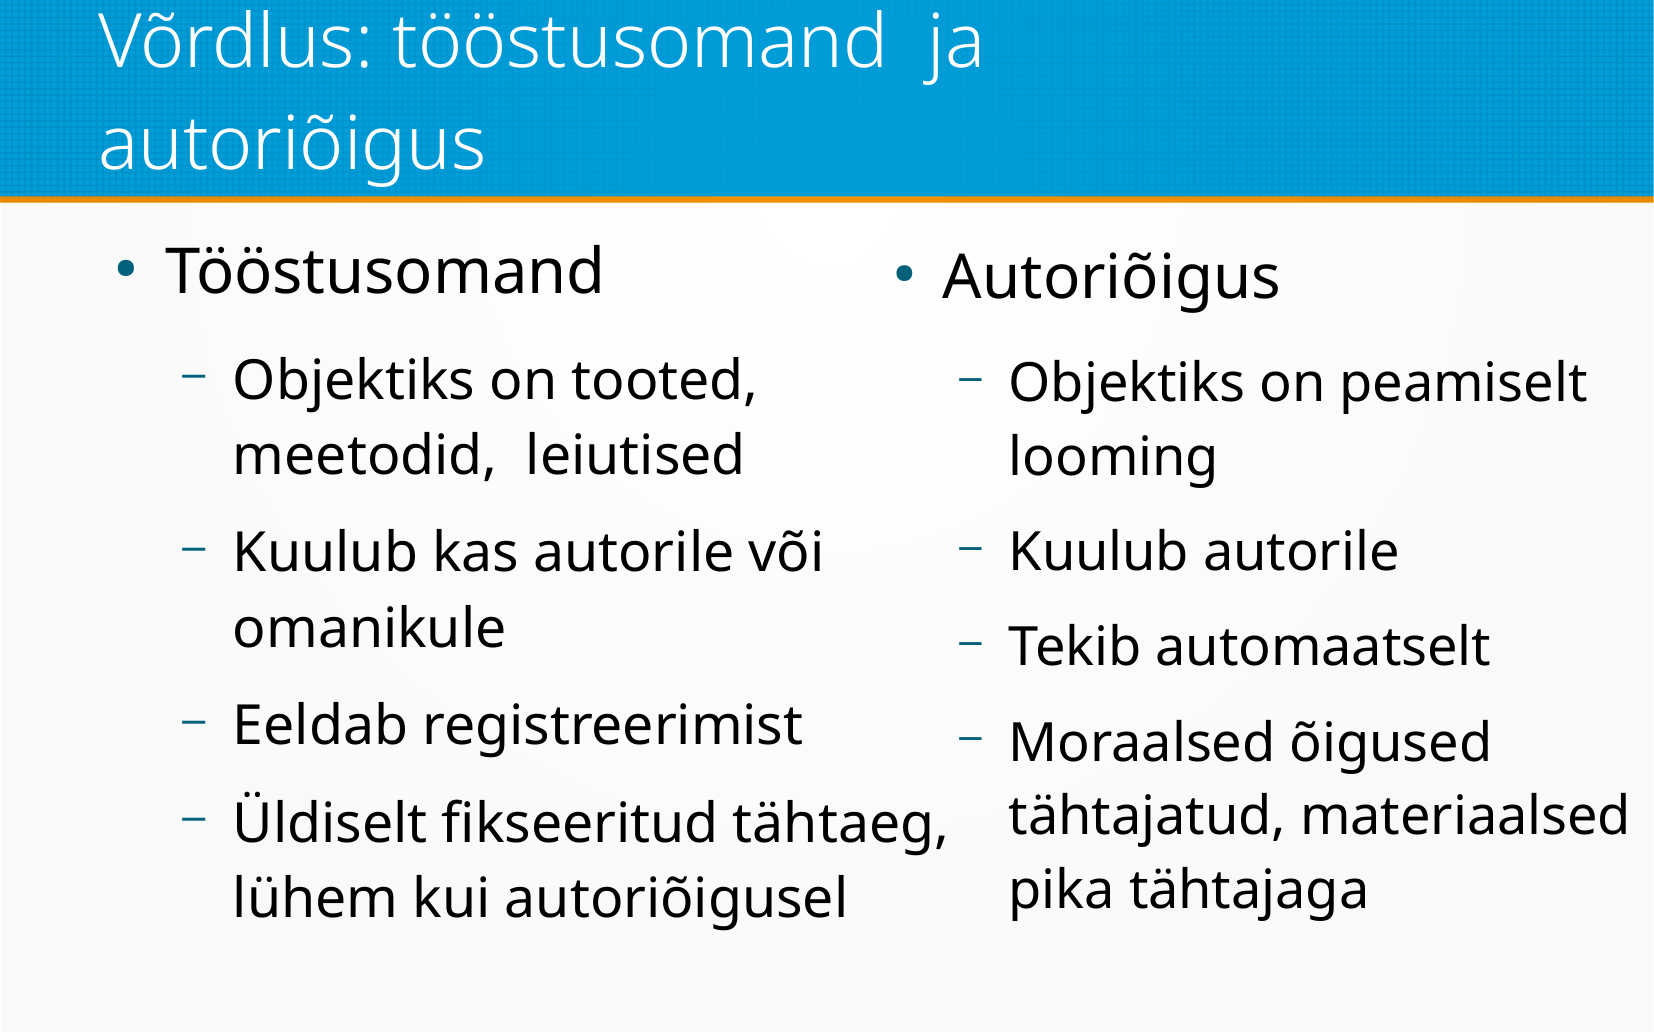

# Võrdlus: tööstusomand ja autoriõigus
Tööstusomand
Objektiks on tooted, meetodid, leiutised
Kuulub kas autorile või omanikule
Eeldab registreerimist
Üldiselt fikseeritud tähtaeg, lühem kui autoriõigusel
Autoriõigus
Objektiks on peamiselt looming
Kuulub autorile
Tekib automaatselt
Moraalsed õigused tähtajatud, materiaalsed pika tähtajaga